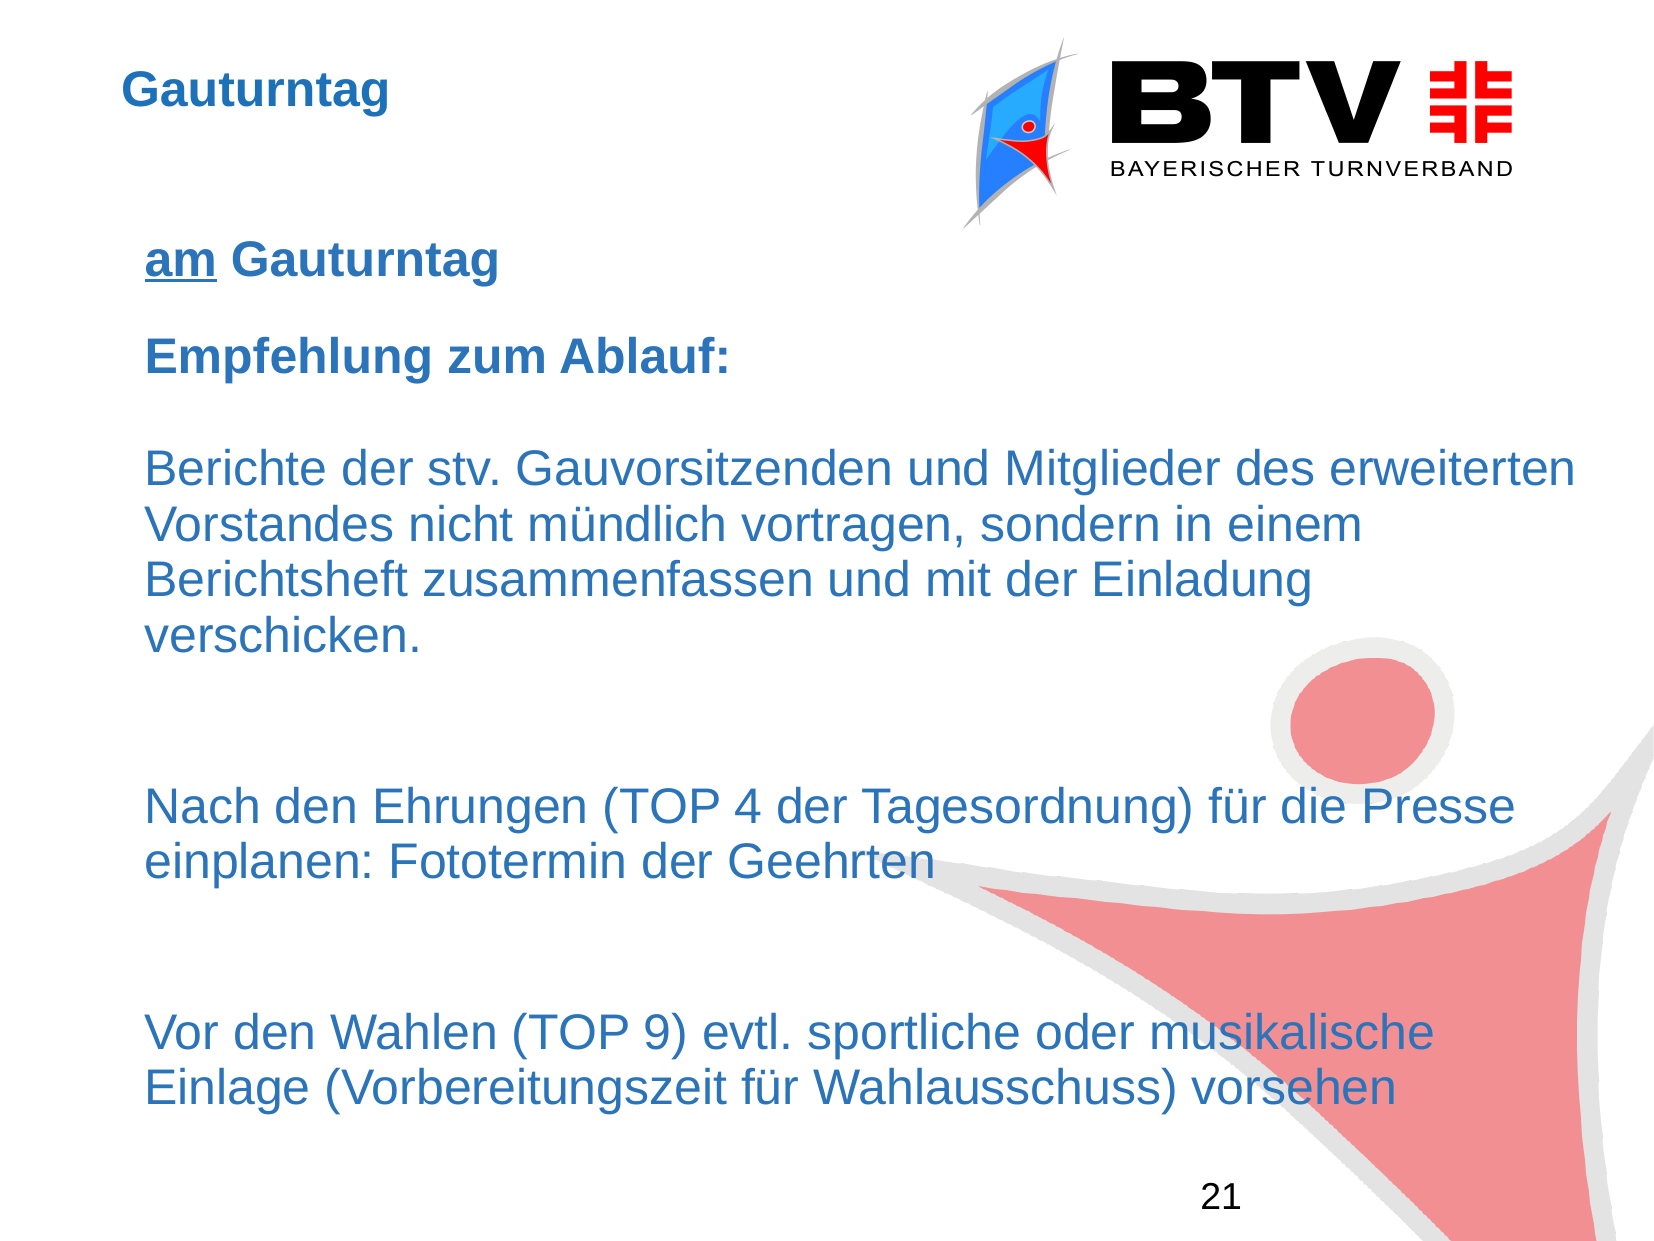

# Gauturntag
am Gauturntag
Empfehlung zum Ablauf:
Berichte der stv. Gauvorsitzenden und Mitglieder des erweiterten Vorstandes nicht mündlich vortragen, sondern in einem Berichtsheft zusammenfassen und mit der Einladung verschicken.
Nach den Ehrungen (TOP 4 der Tagesordnung) für die Presse einplanen: Fototermin der Geehrten
Vor den Wahlen (TOP 9) evtl. sportliche oder musikalische Einlage (Vorbereitungszeit für Wahlausschuss) vorsehen